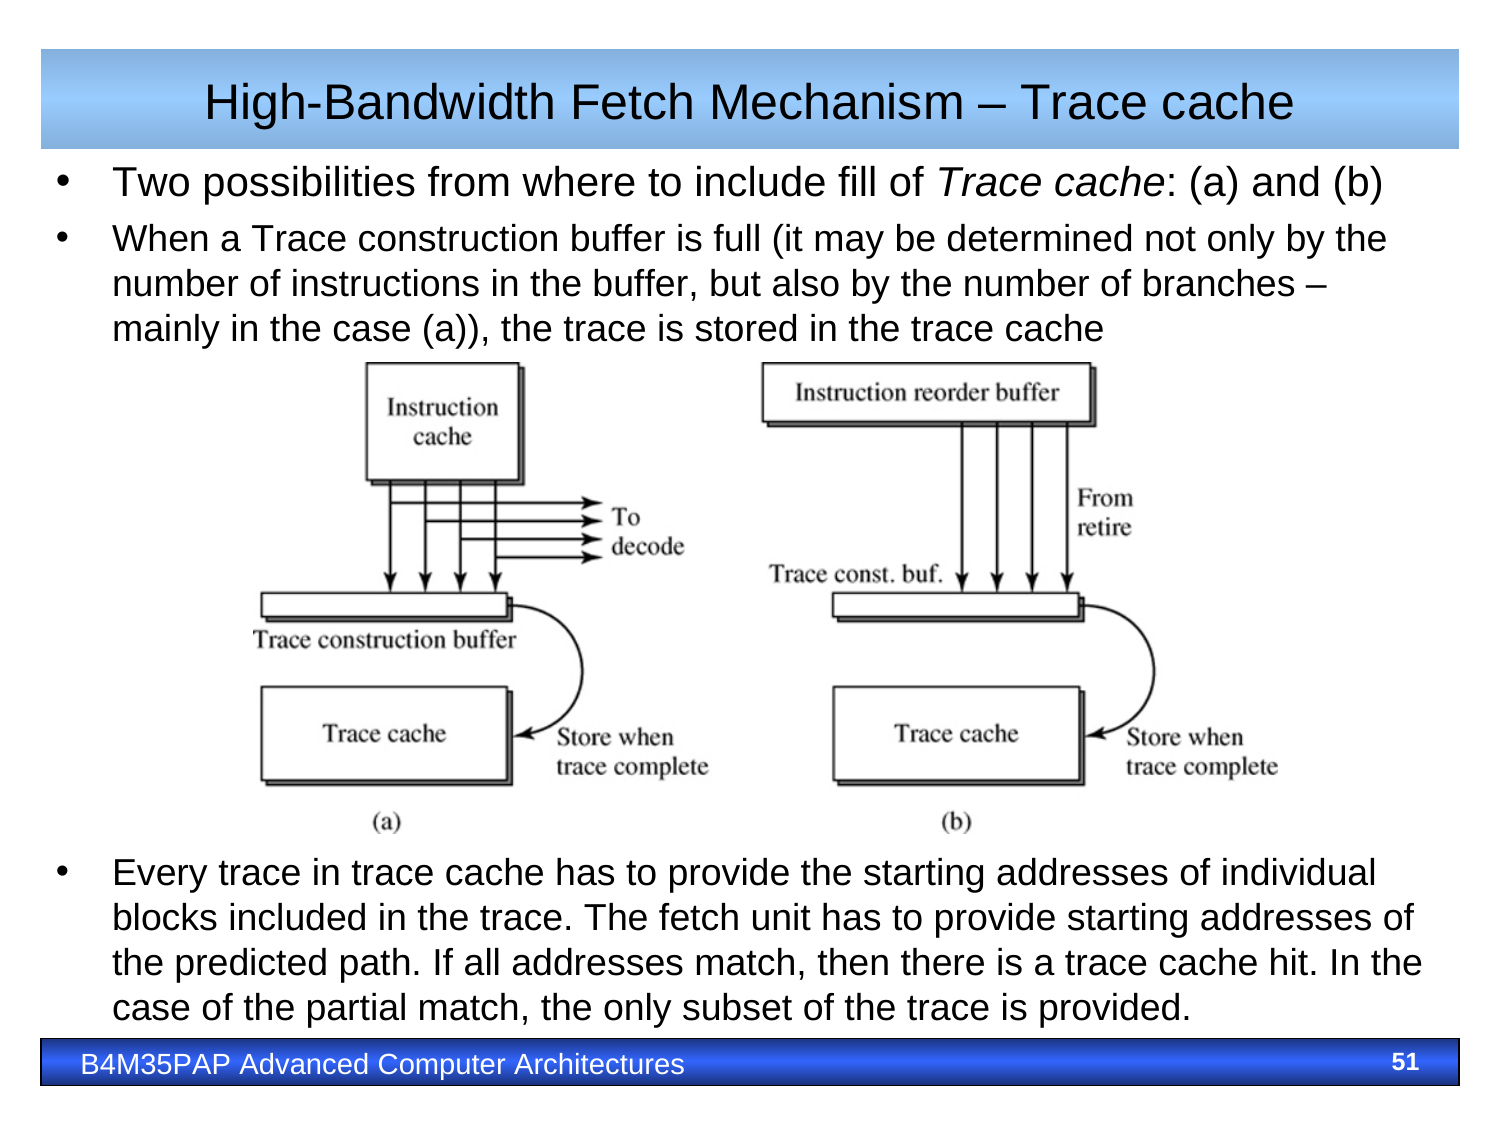

# High-Bandwidth Fetch Mechanism – Trace cache
Two possibilities from where to include fill of Trace cache: (a) and (b)
When a Trace construction buffer is full (it may be determined not only by the number of instructions in the buffer, but also by the number of branches – mainly in the case (a)), the trace is stored in the trace cache
Every trace in trace cache has to provide the starting addresses of individual blocks included in the trace. The fetch unit has to provide starting addresses of the predicted path. If all addresses match, then there is a trace cache hit. In the case of the partial match, the only subset of the trace is provided.